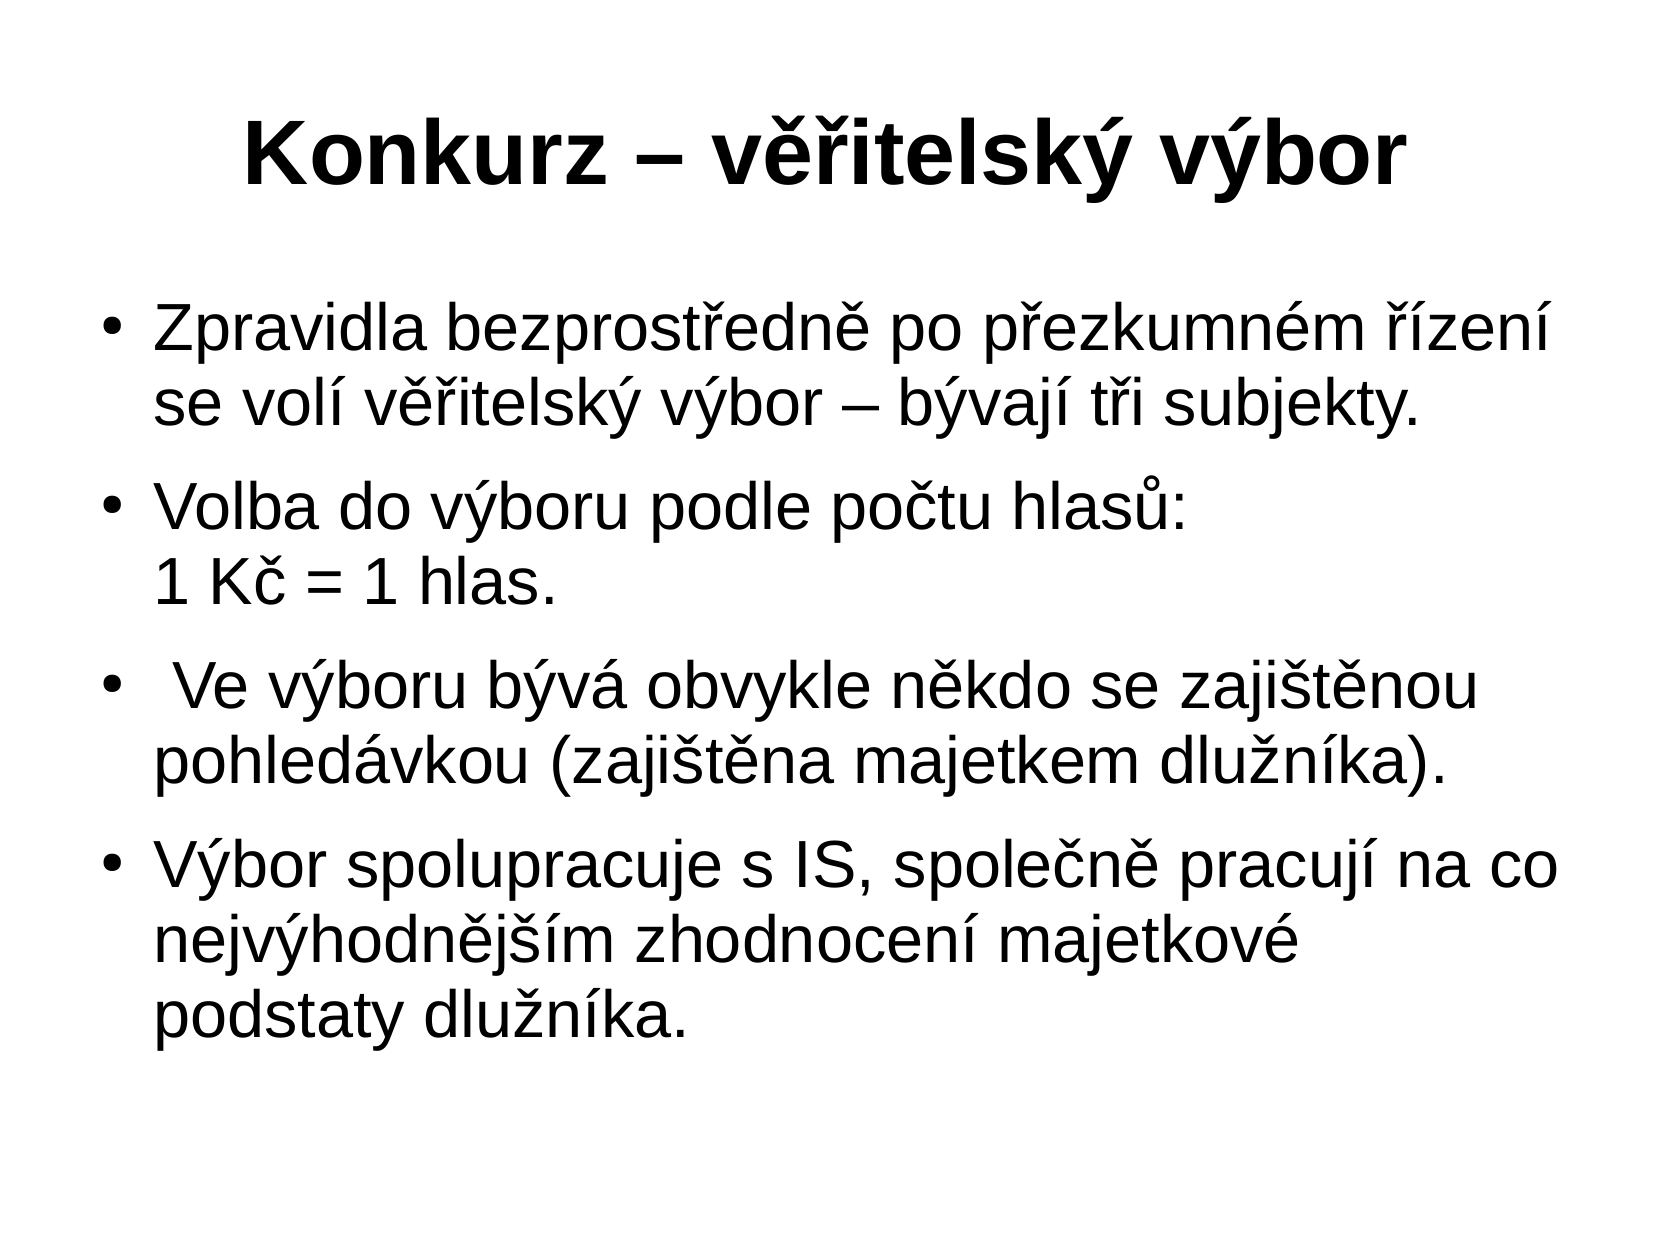

# Konkurz – věřitelský výbor
Zpravidla bezprostředně po přezkumném řízení se volí věřitelský výbor – bývají tři subjekty.
Volba do výboru podle počtu hlasů:
1 Kč = 1 hlas.
 Ve výboru bývá obvykle někdo se zajištěnou pohledávkou (zajištěna majetkem dlužníka).
Výbor spolupracuje s IS, společně pracují na co nejvýhodnějším zhodnocení majetkové podstaty dlužníka.